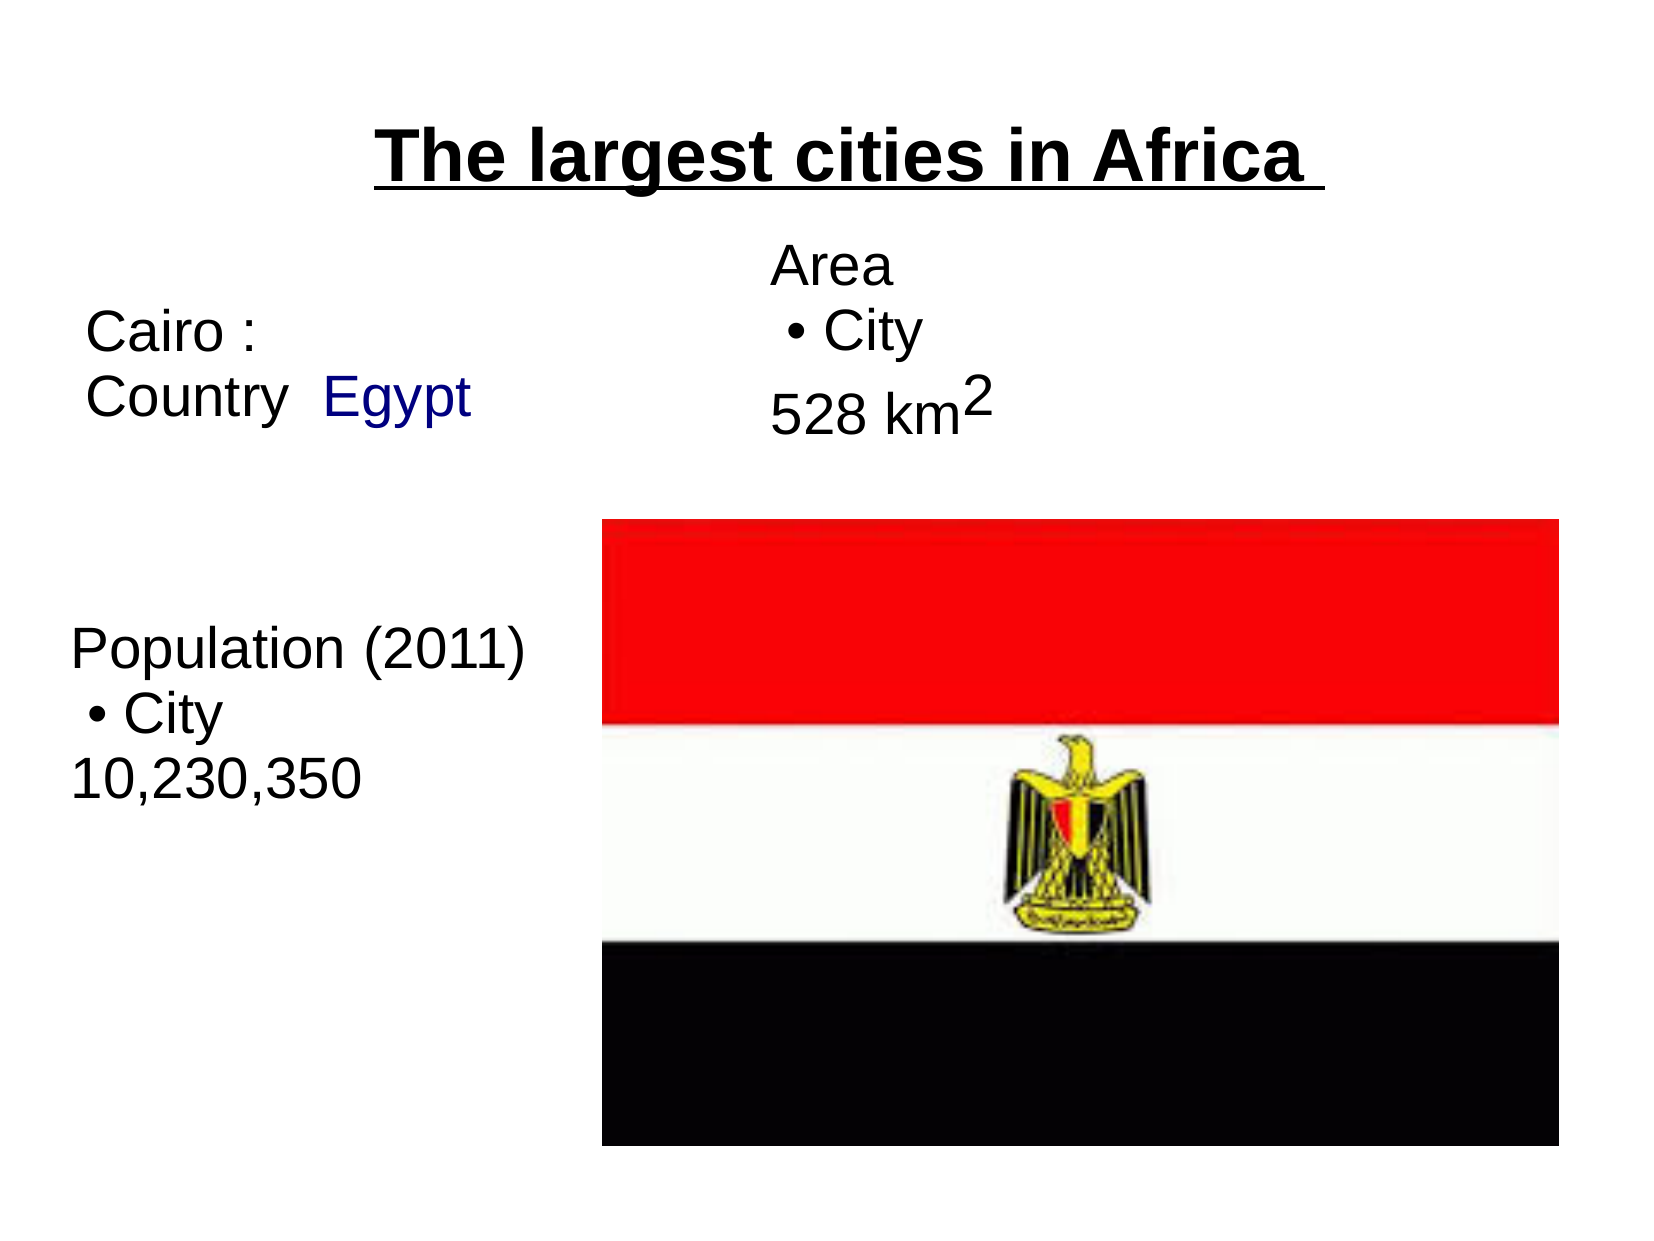

The largest cities in Africa
Area
 • City
528 km2
Cairo :
Country  Egypt
Population (2011)
 • City
10,230,350